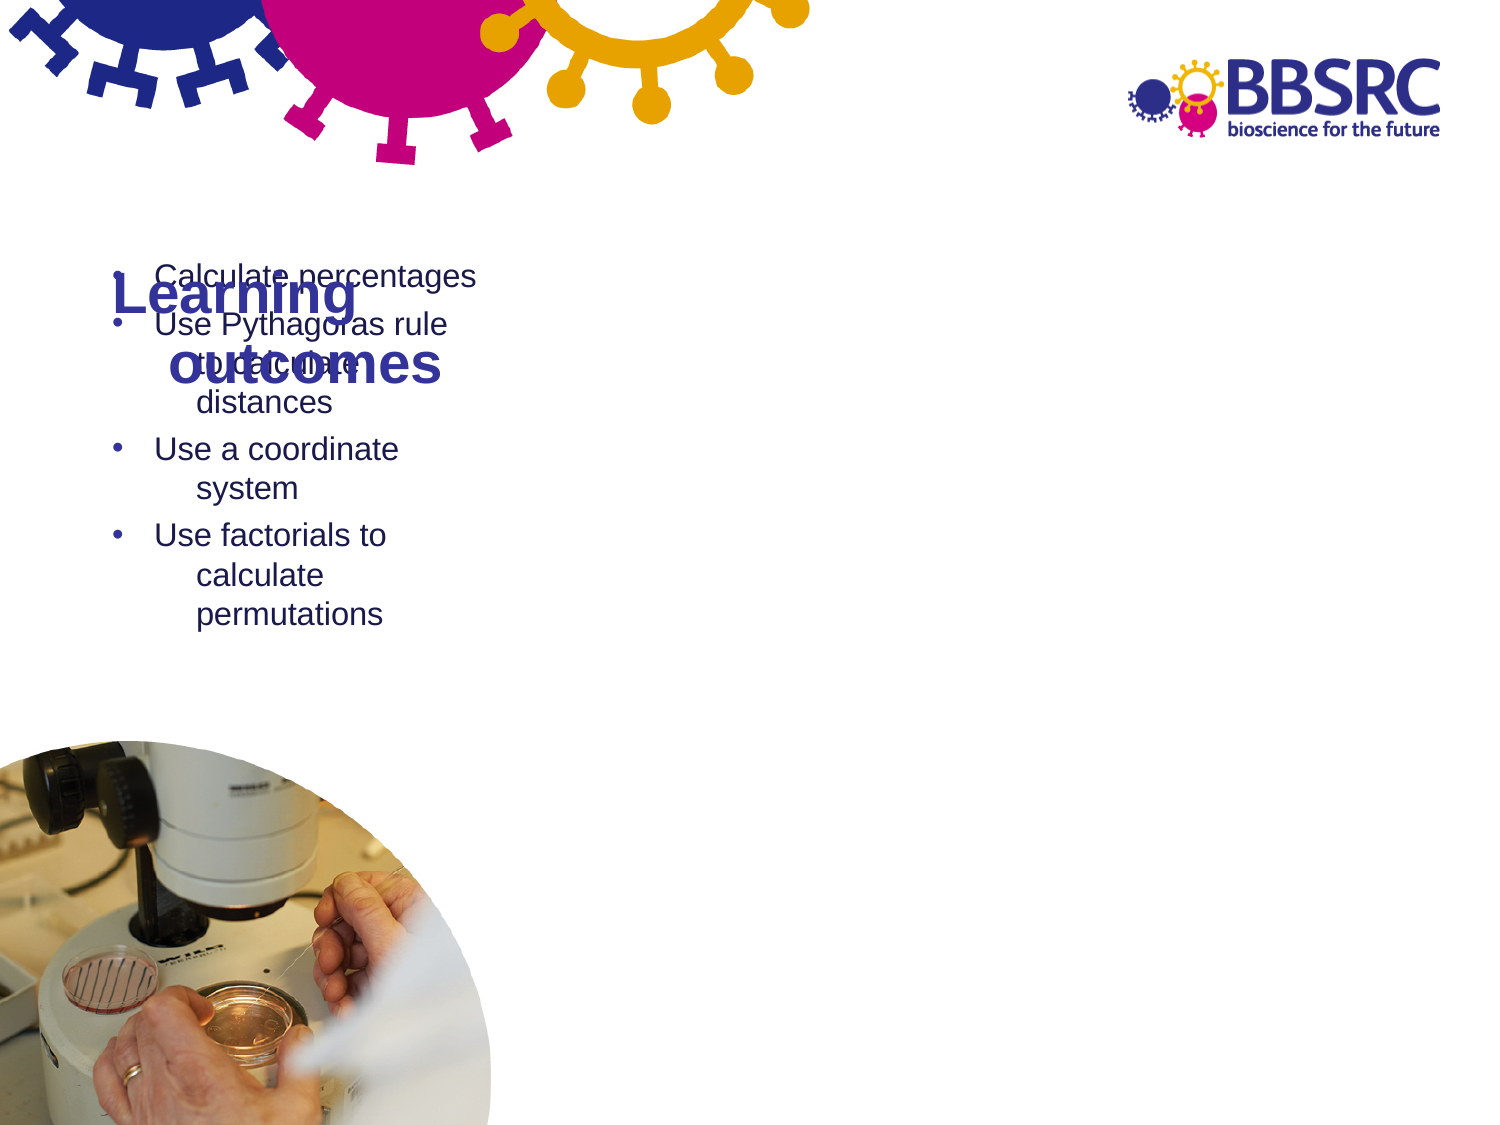

# Calculate percentages
Use Pythagoras rule to calculate distances
Use a coordinate system
Use factorials to calculate permutations
Learning outcomes